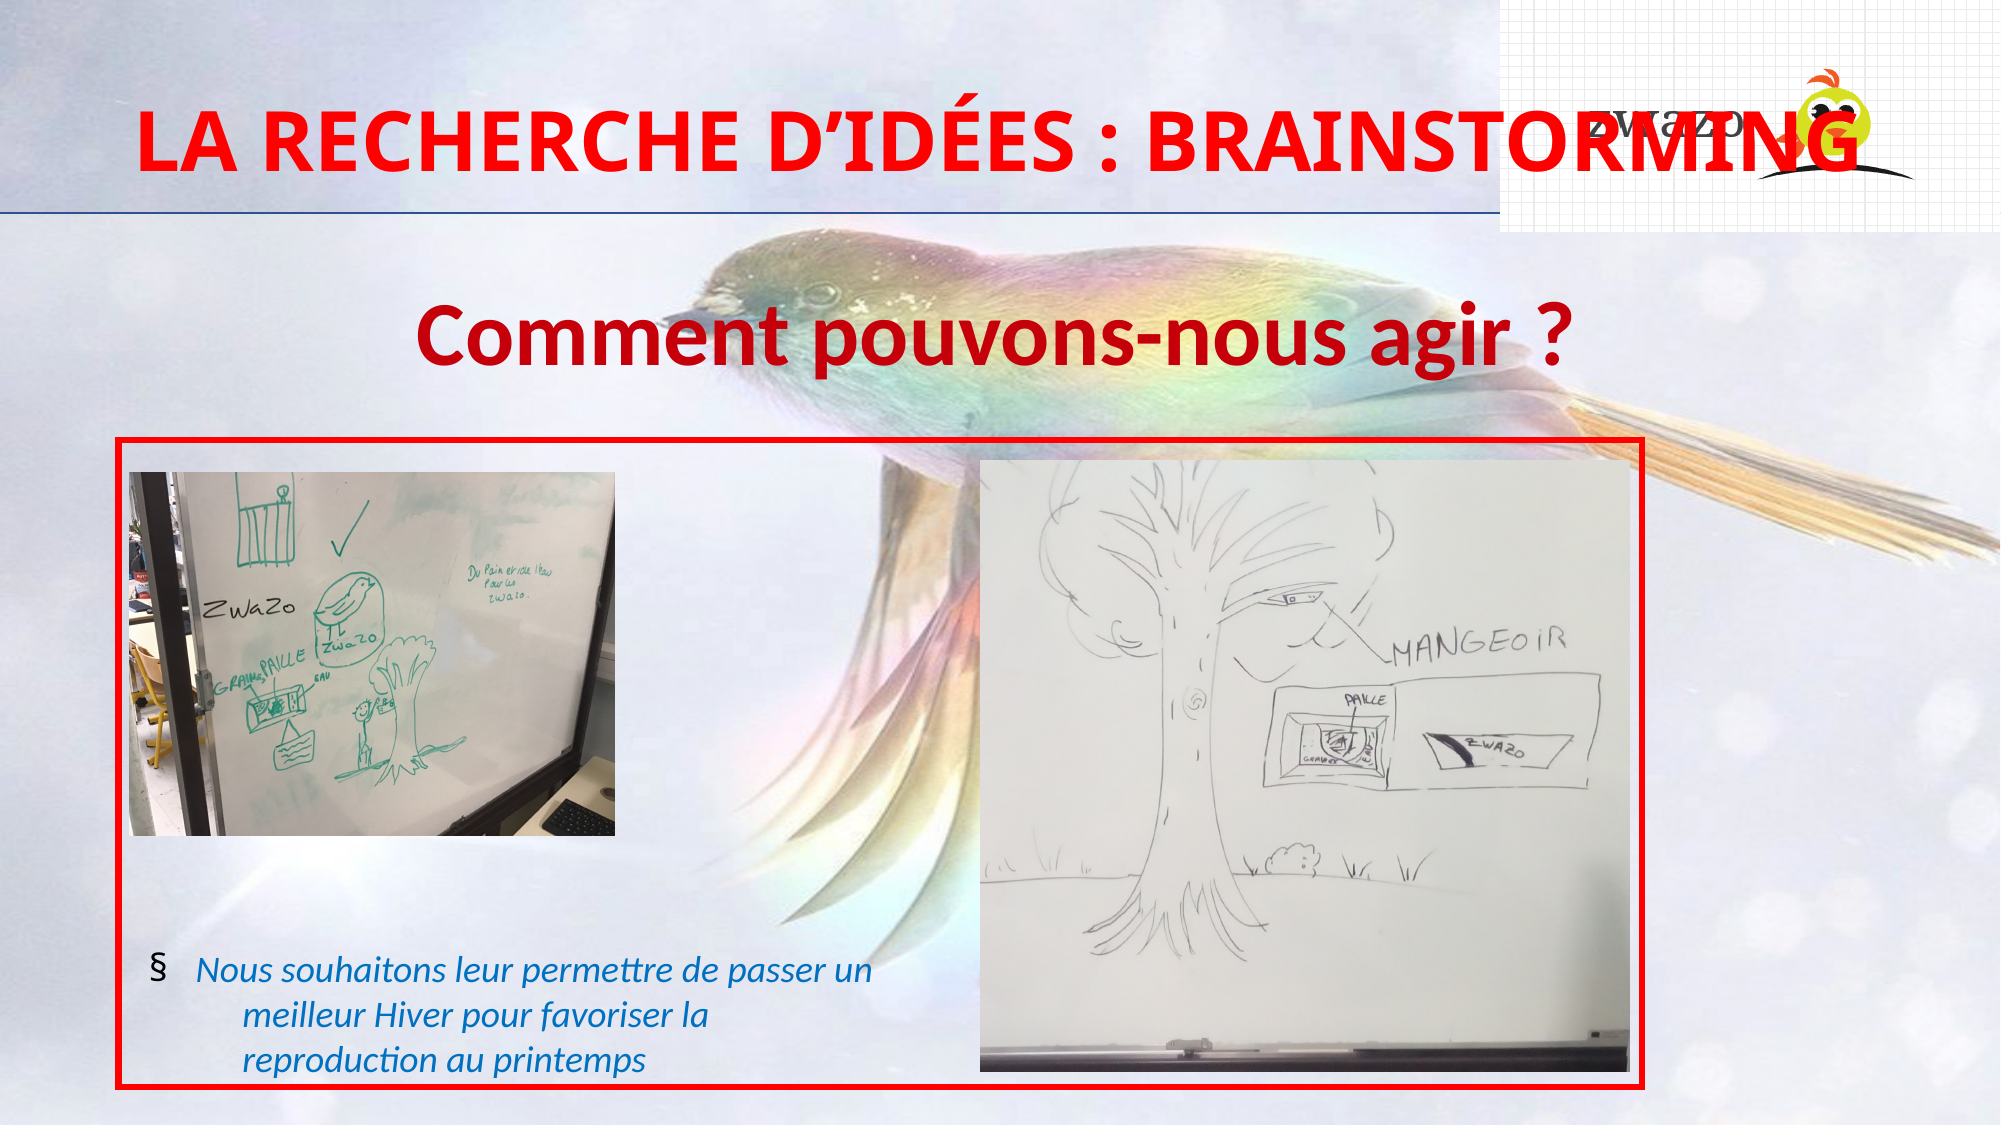

LA RECHERCHE D’IDÉES : BRAINSTORMING
Comment pouvons-nous agir ?
Nous souhaitons leur permettre de passer un meilleur Hiver pour favoriser la reproduction au printemps